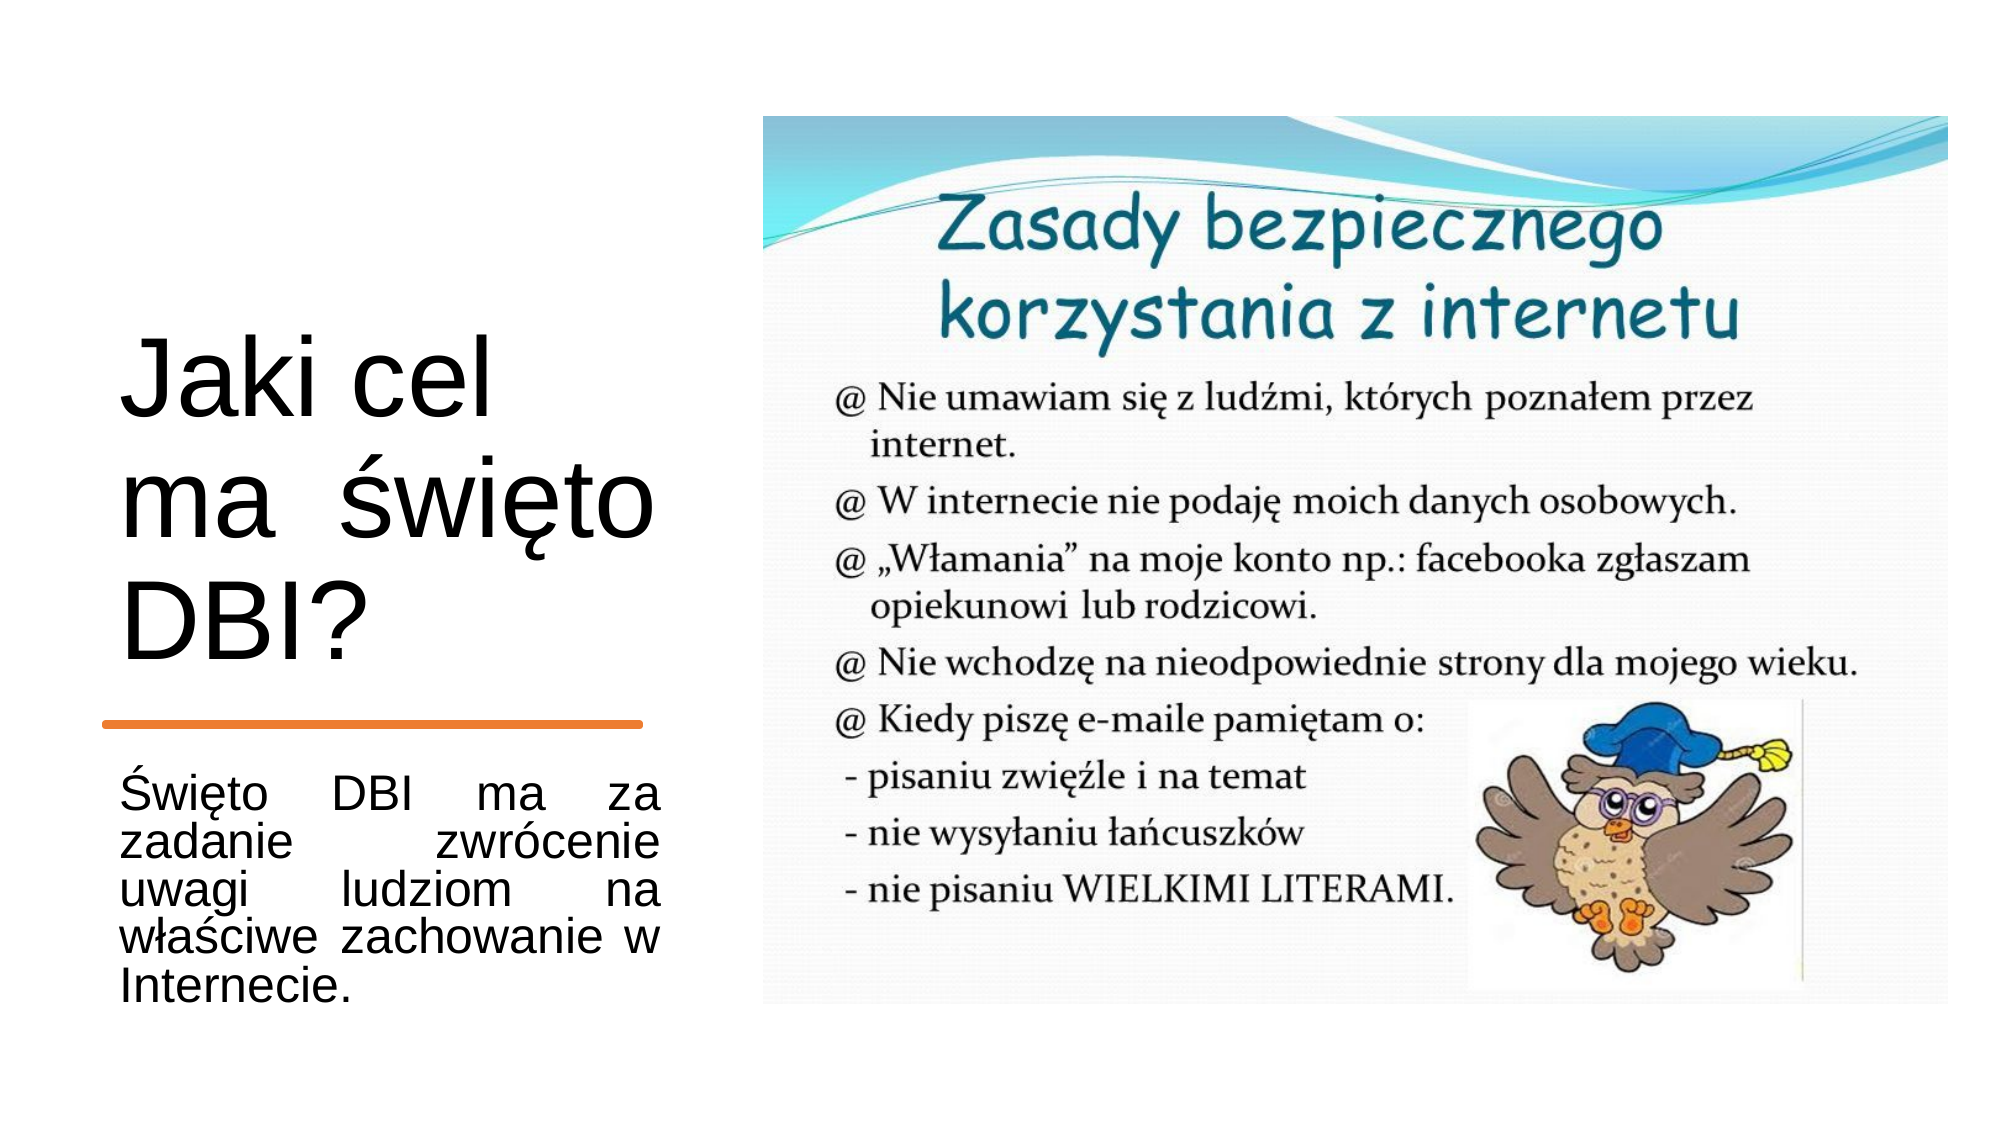

# Jaki cel ma święto DBI?
Święto DBI ma za zadanie zwrócenie uwagi ludziom na właściwe zachowanie w Internecie.